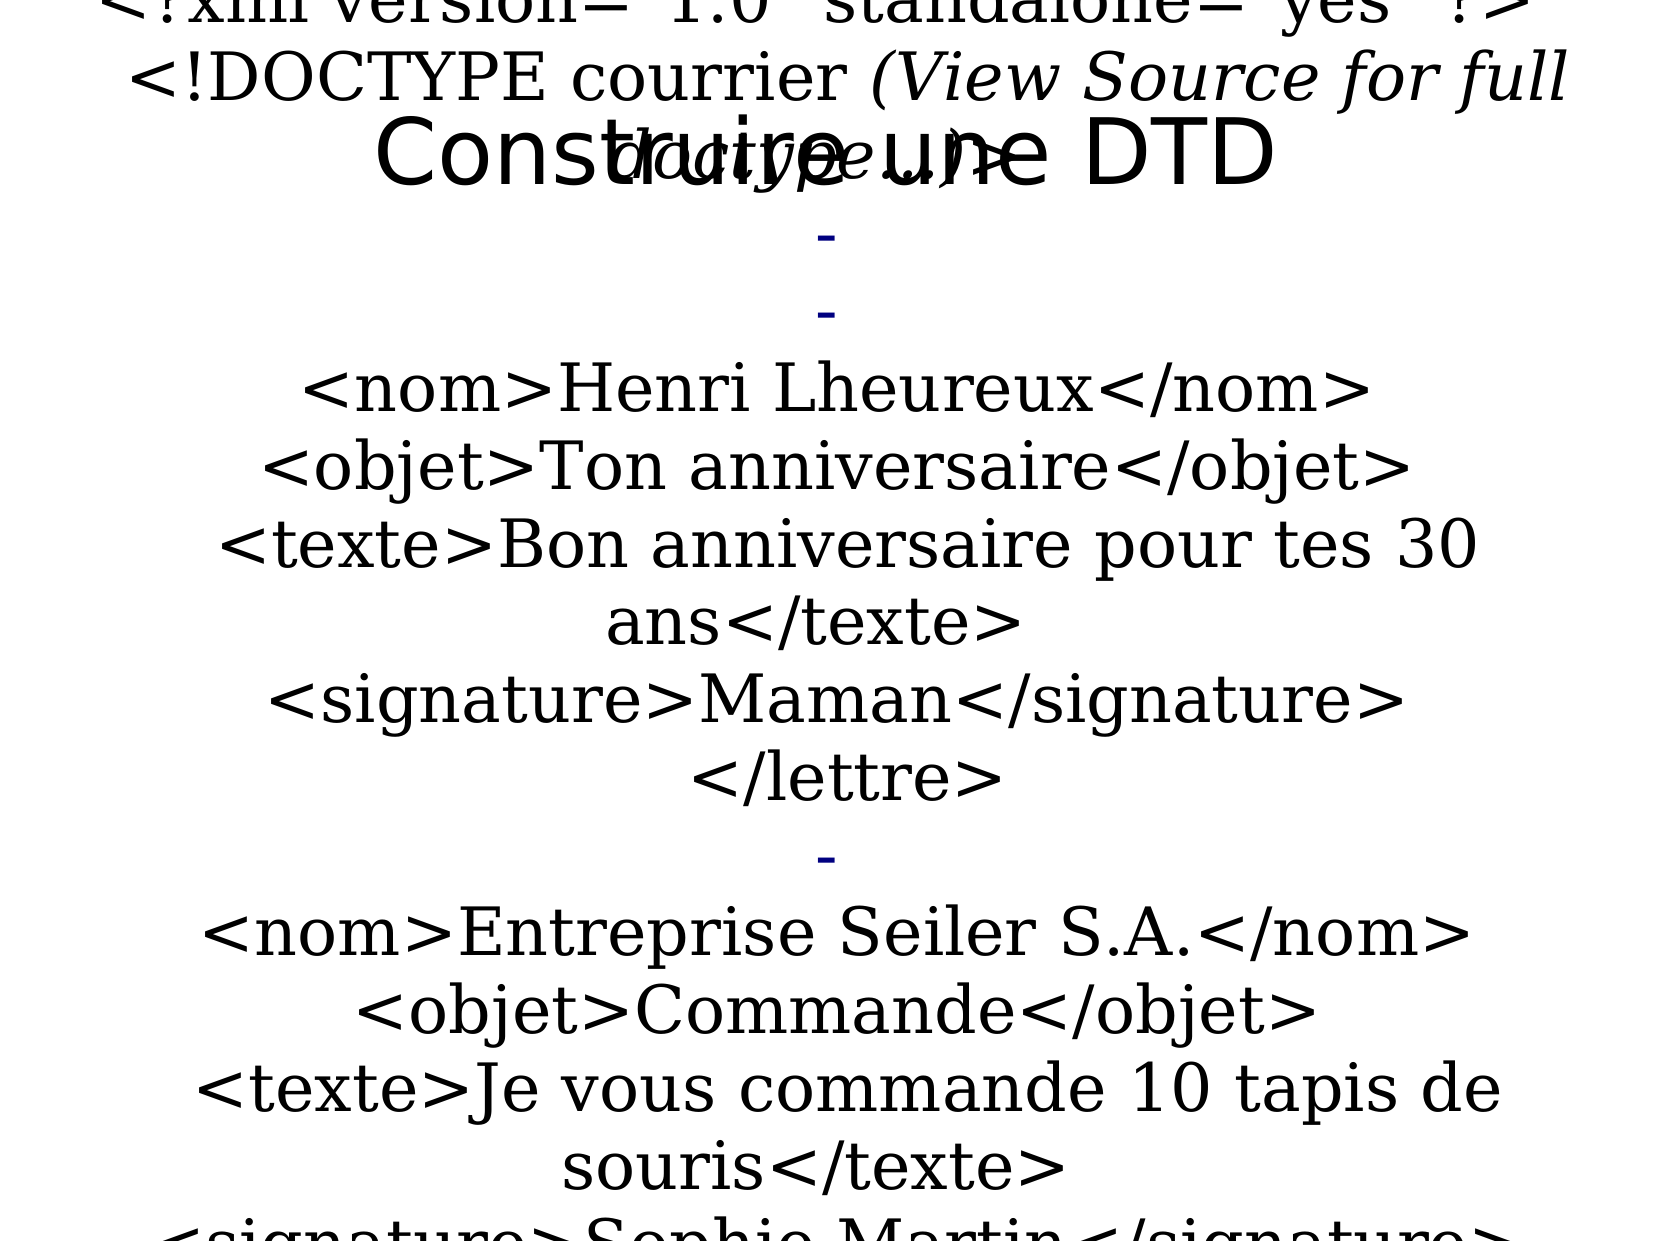

<?xml version="1.0" standalone="yes" ?>
  <!DOCTYPE courrier (View Source for full doctype...)>
-
-
  <nom>Henri Lheureux</nom>
  <objet>Ton anniversaire</objet>
  <texte>Bon anniversaire pour tes 30 ans</texte>
  <signature>Maman</signature>
  </lettre>
-
  <nom>Entreprise Seiler S.A.</nom>
  <objet>Commande</objet>
  <texte>Je vous commande 10 tapis de souris</texte>
  <signature>Sophie Martin</signature>
  </lettre>
  </courrier>
# Construire une DTD